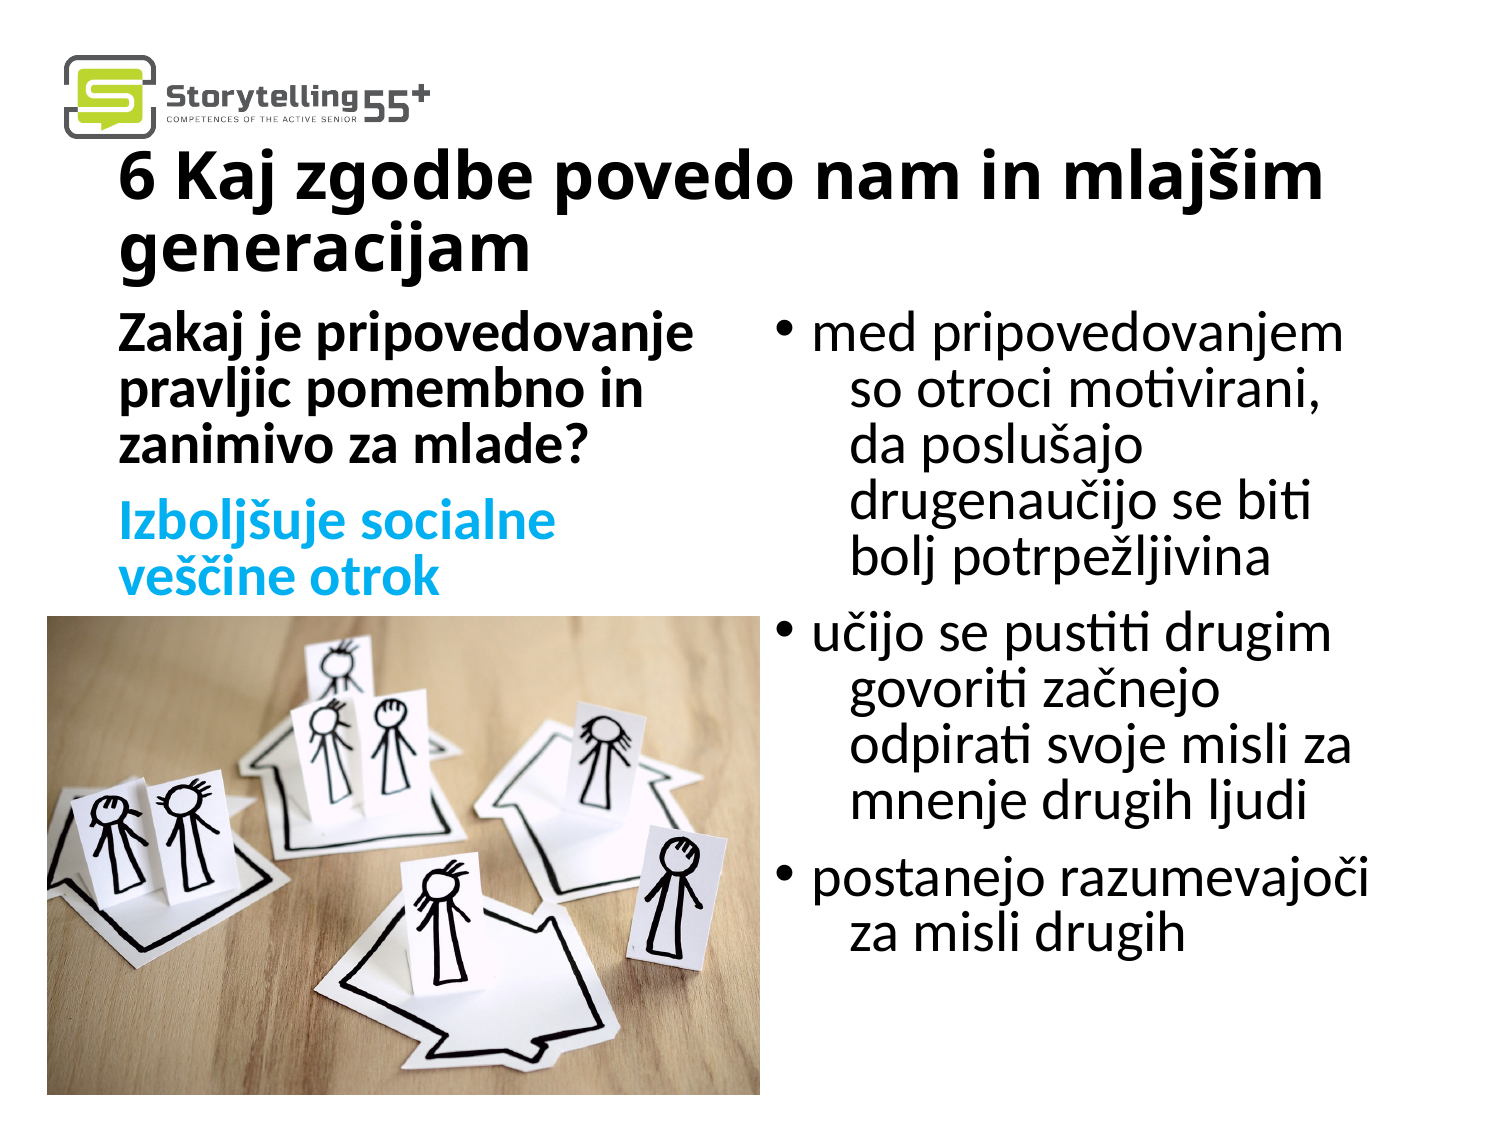

# 6 Kaj zgodbe povedo nam in mlajšim generacijam
Zakaj je pripovedovanje pravljic pomembno in zanimivo za mlade?
Izboljšuje socialne veščine otrok
med pripovedovanjem so otroci motivirani, da poslušajo drugenaučijo se biti bolj potrpežljivina
učijo se pustiti drugim govoriti začnejo odpirati svoje misli za mnenje drugih ljudi
postanejo razumevajoči za misli drugih